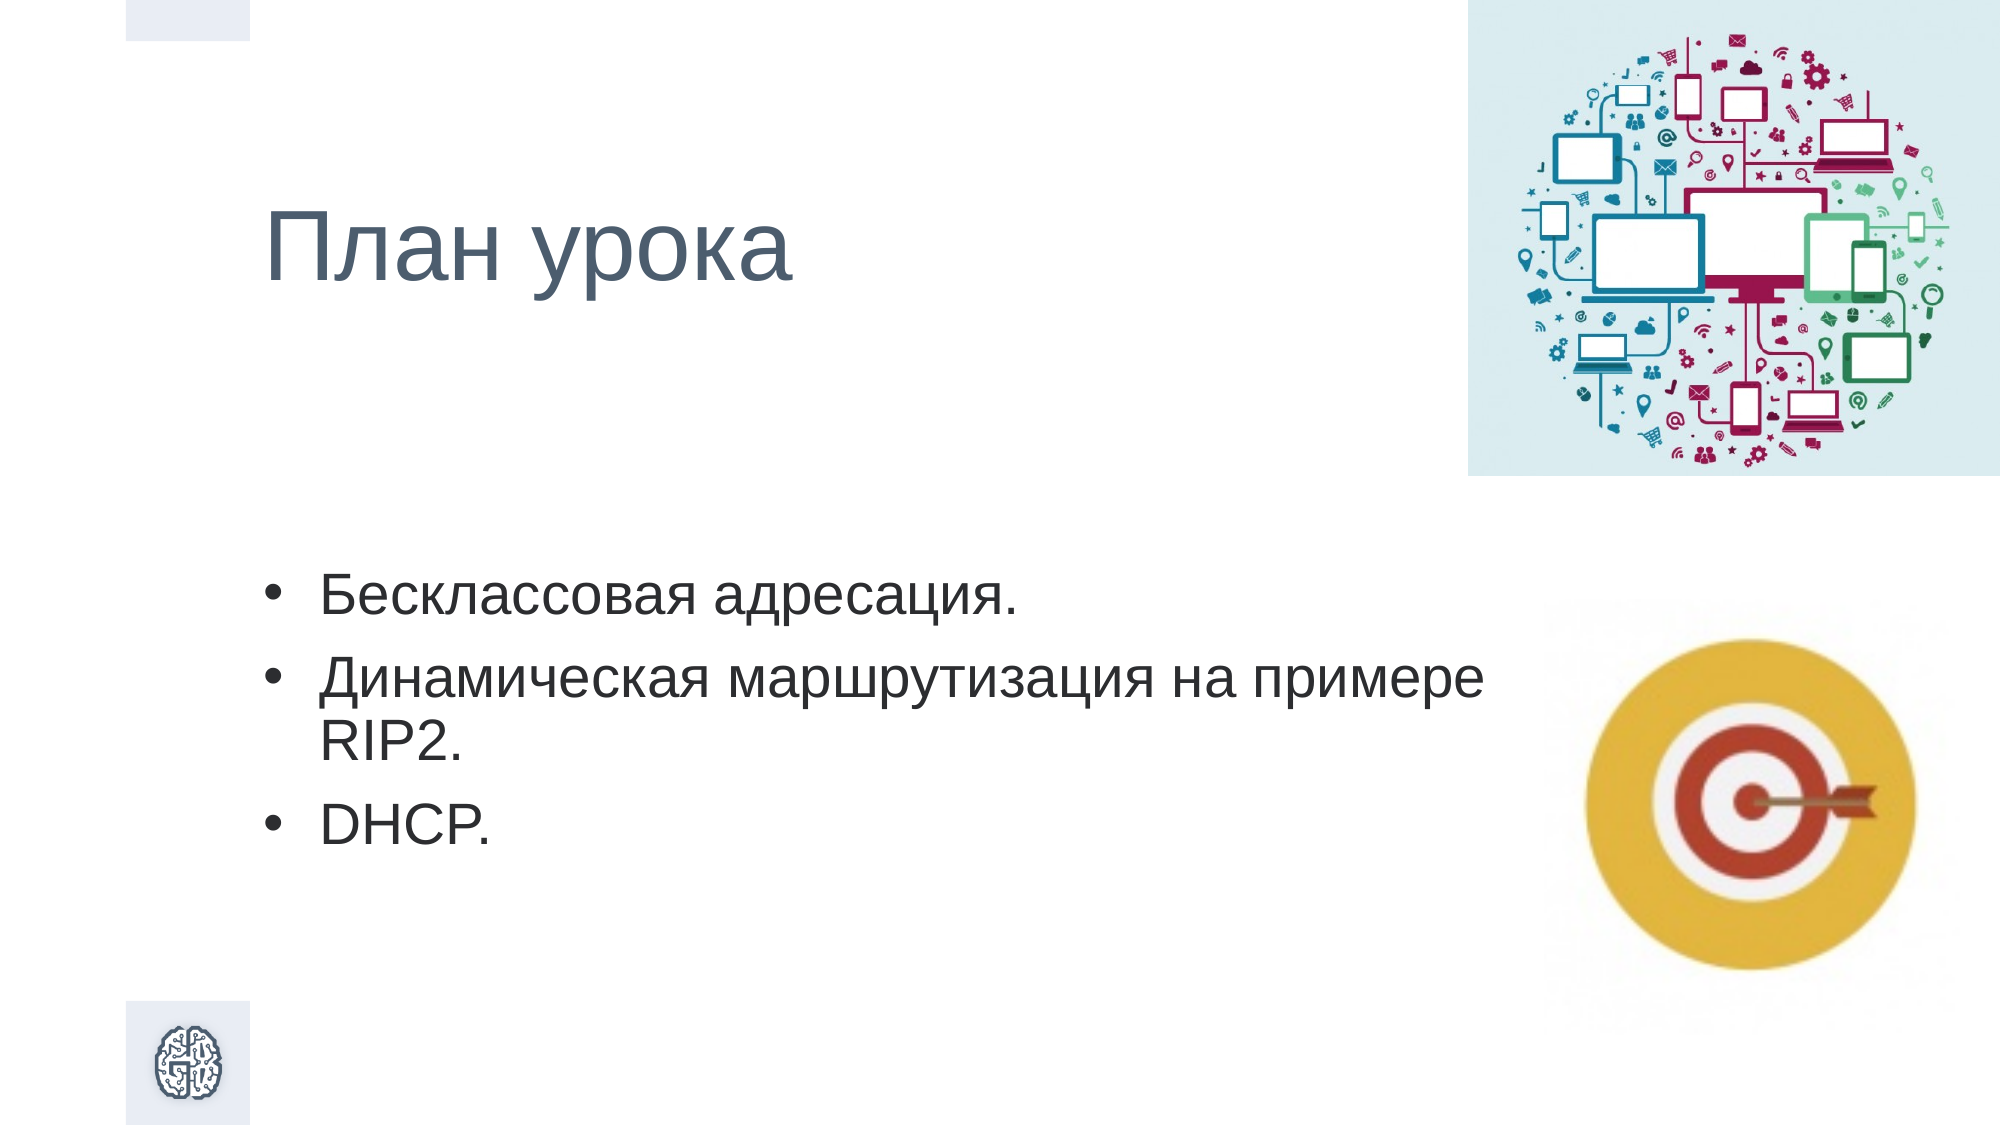

# План урока
Бесклассовая адресация.
Динамическая маршрутизация на примере
RIP2.
DHCP.